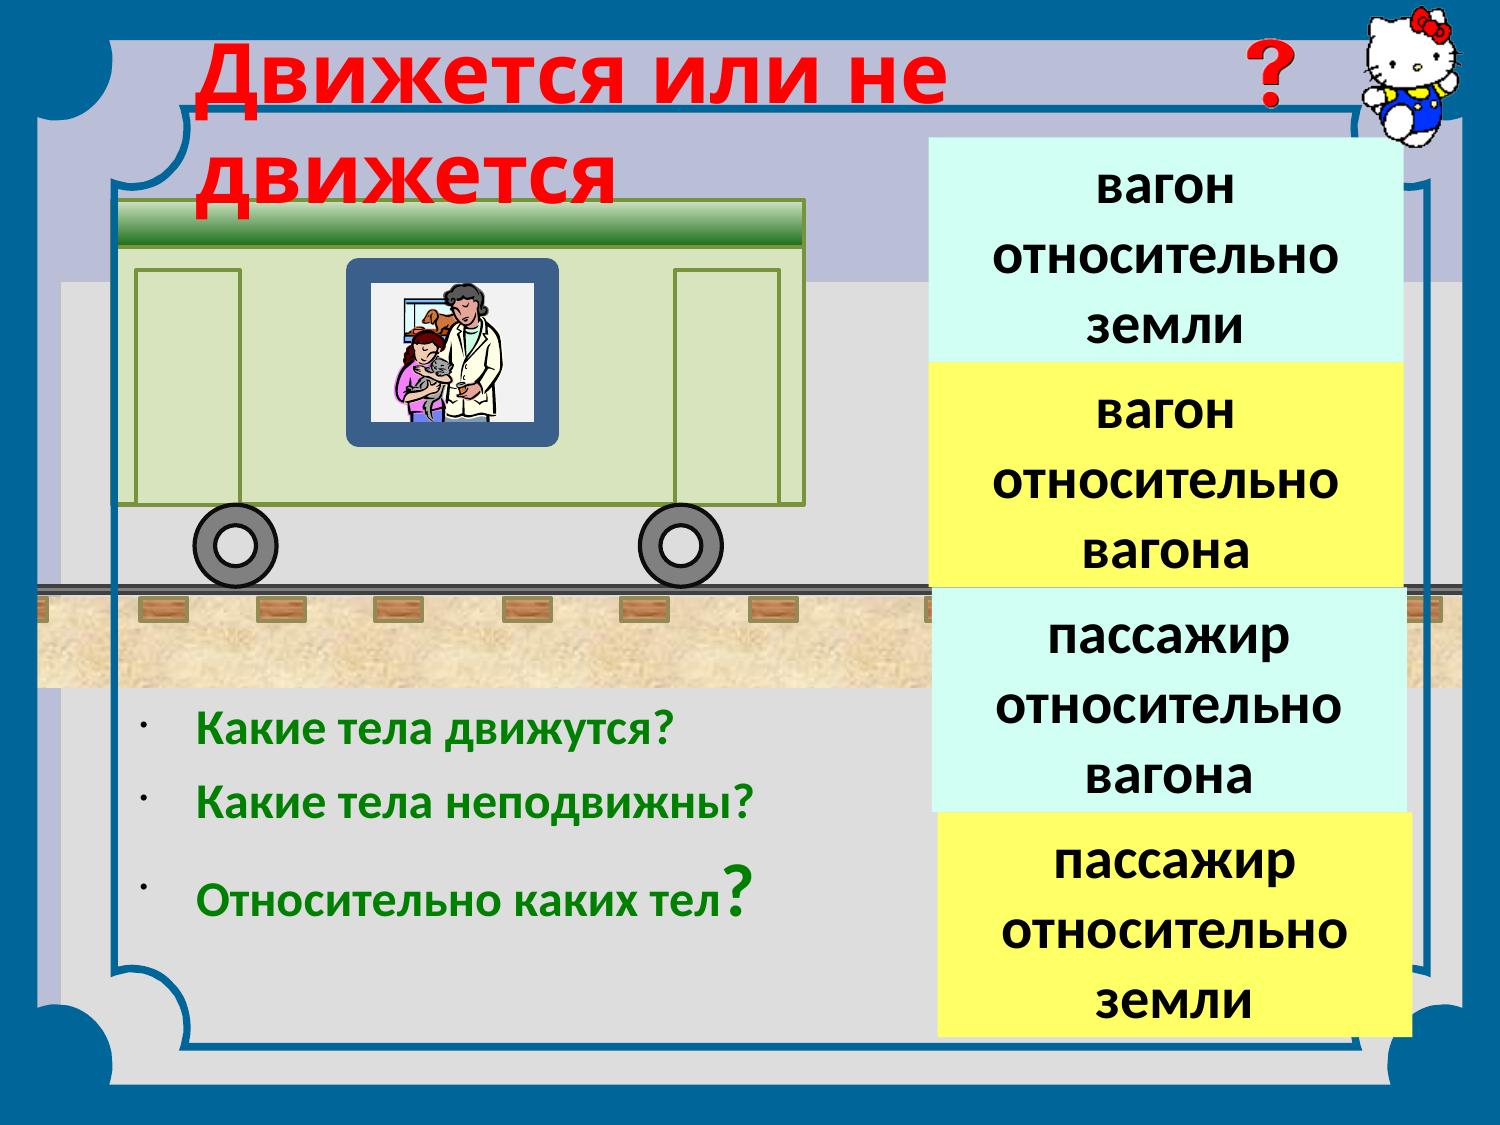

Движется или не движется
вагон относительно земли
вагон относительно вагона
пассажир относительно
вагона
# Какие тела движутся?
Какие тела неподвижны?
Относительно каких тел?
пассажир относительно земли